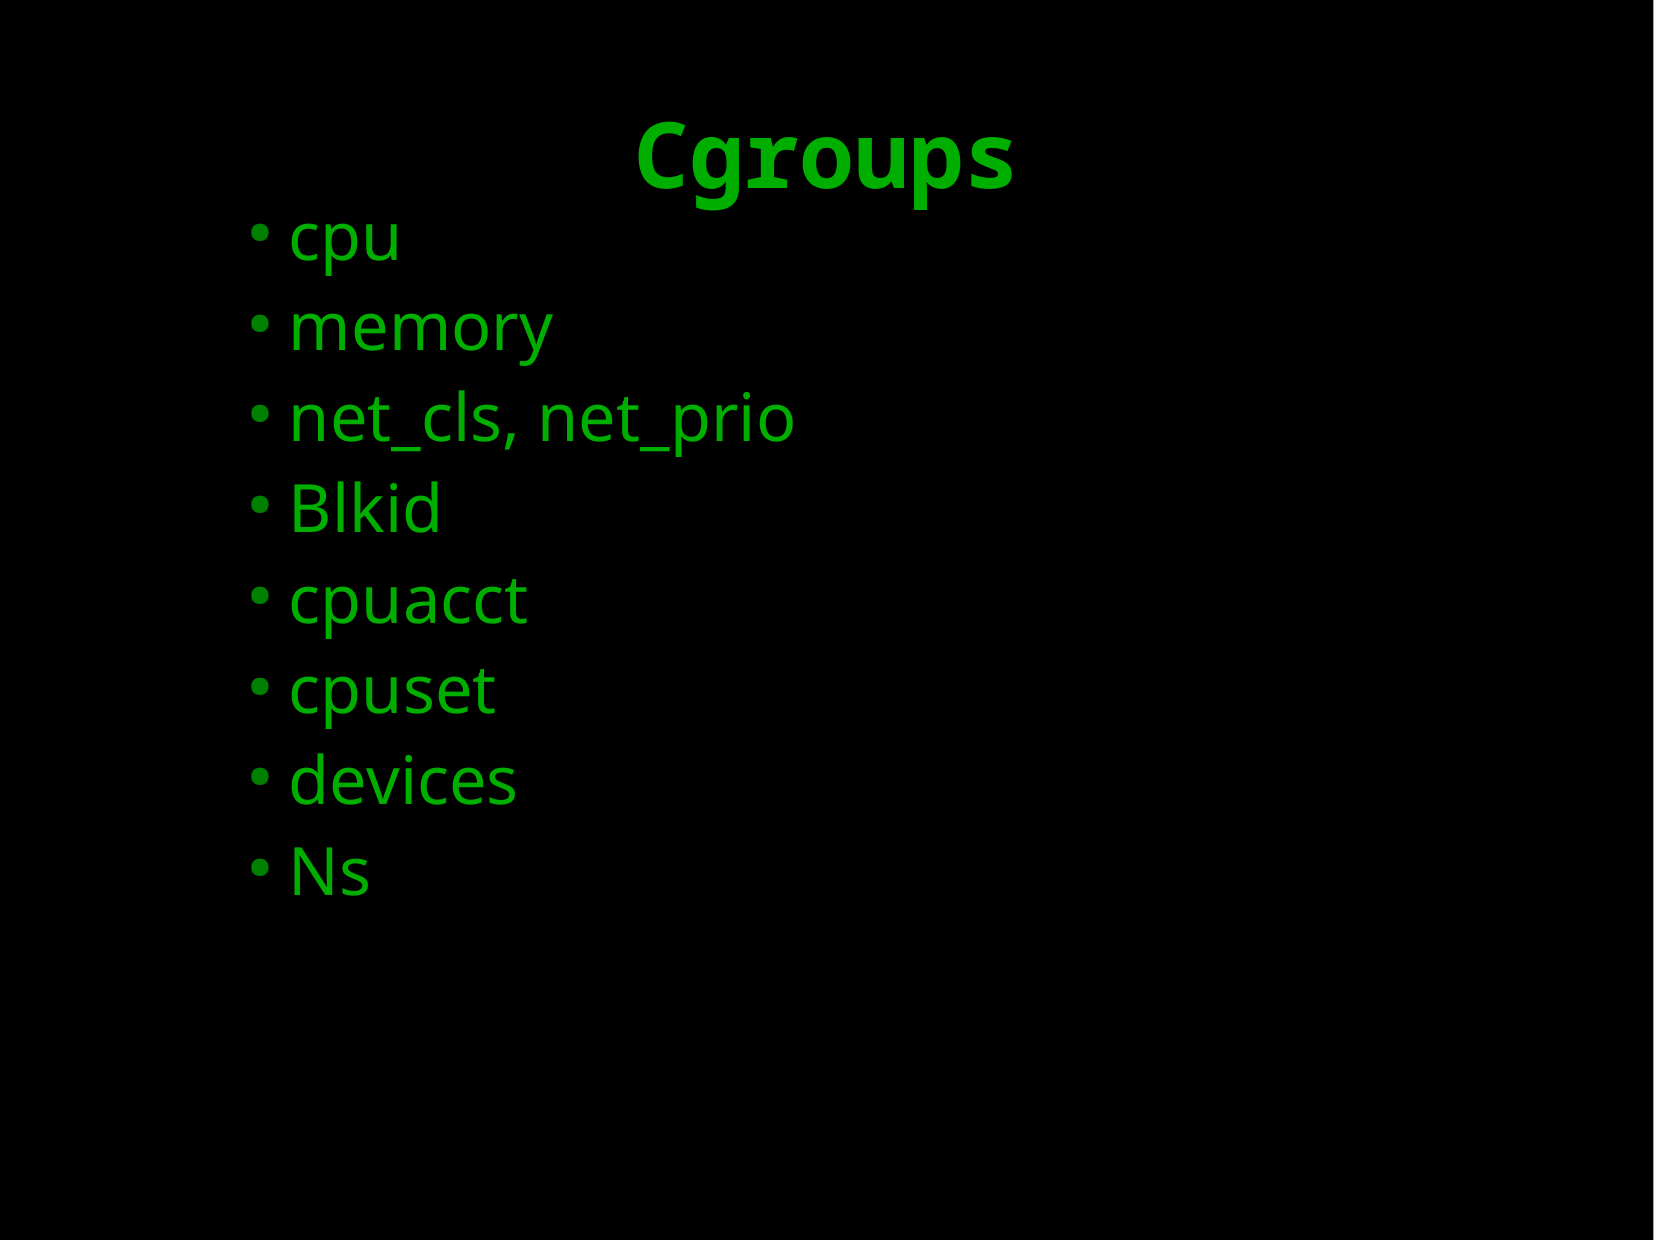

# Cgroups
 cpu
 memory
 net_cls, net_prio
 Blkid
 cpuacct
 cpuset
 devices
 Ns